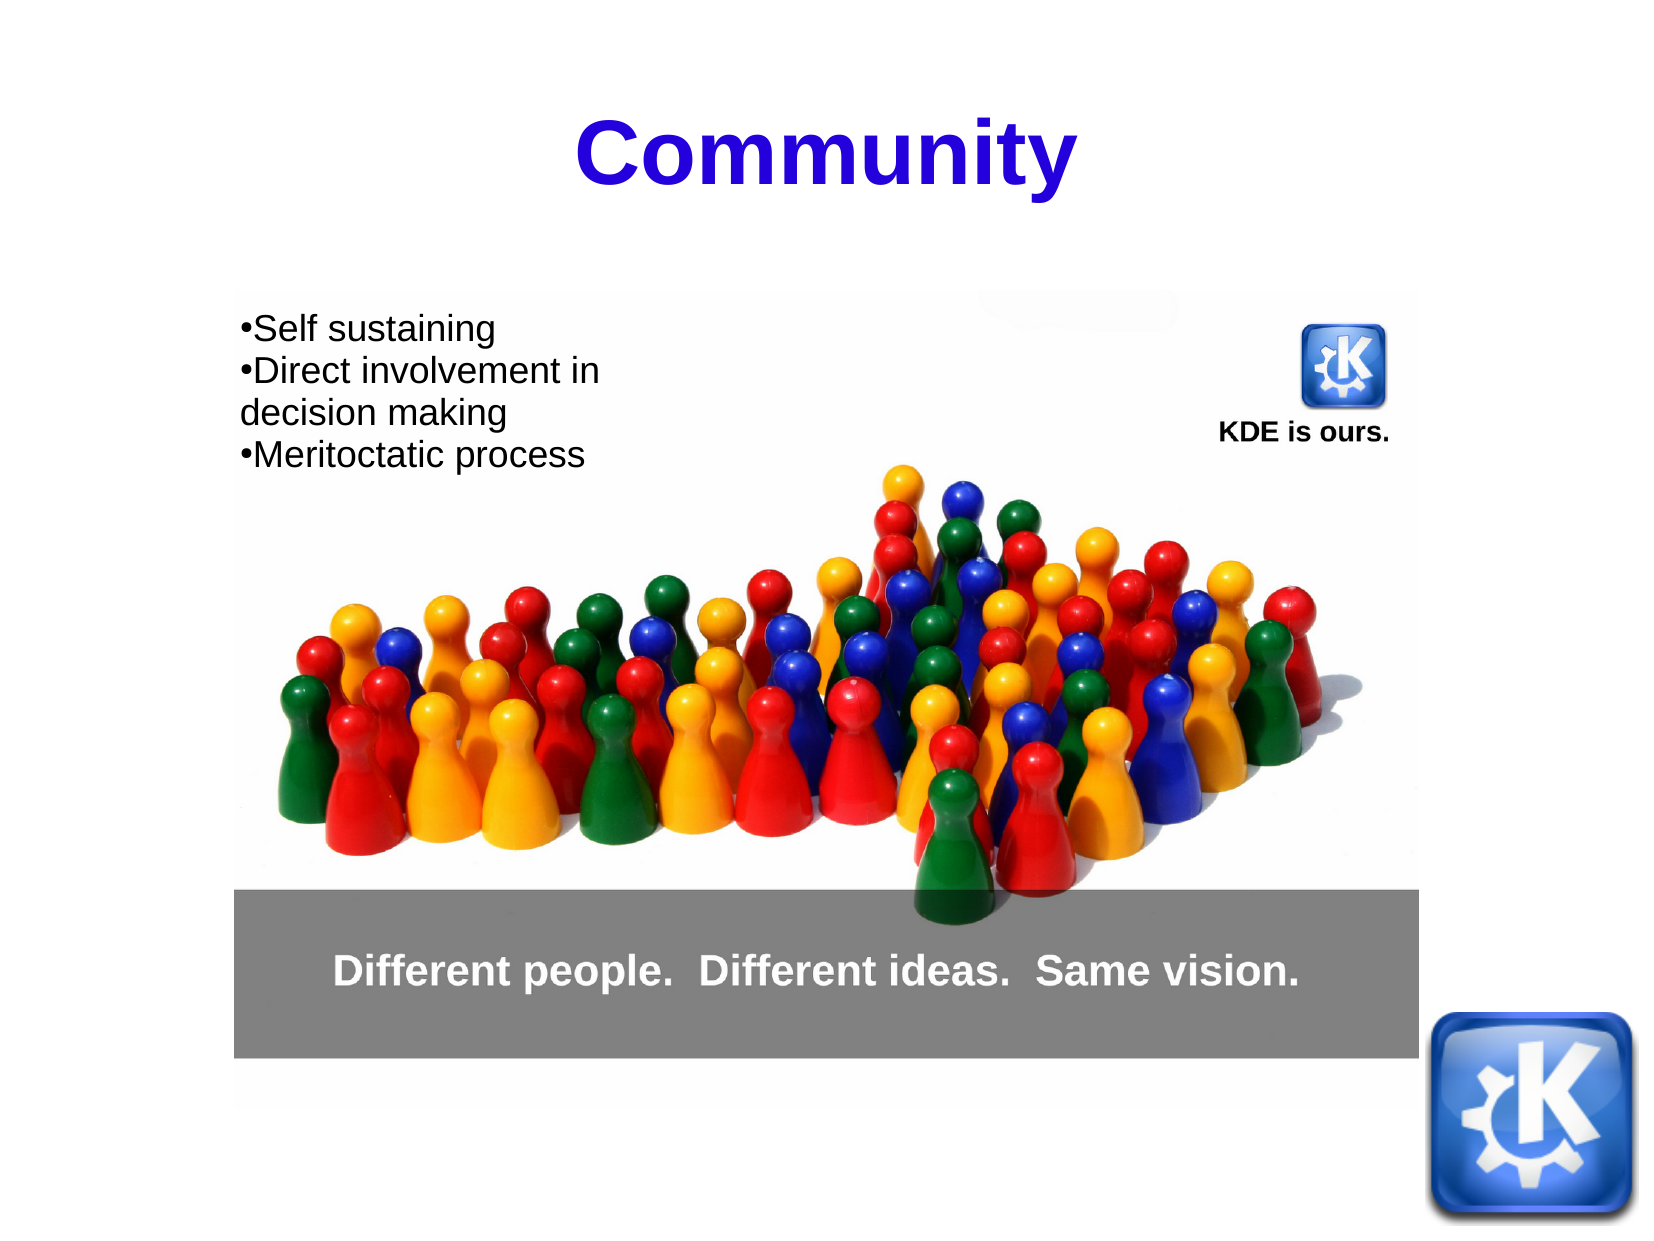

# Community
Self sustaining
Direct involvement in decision making
Meritoctatic process